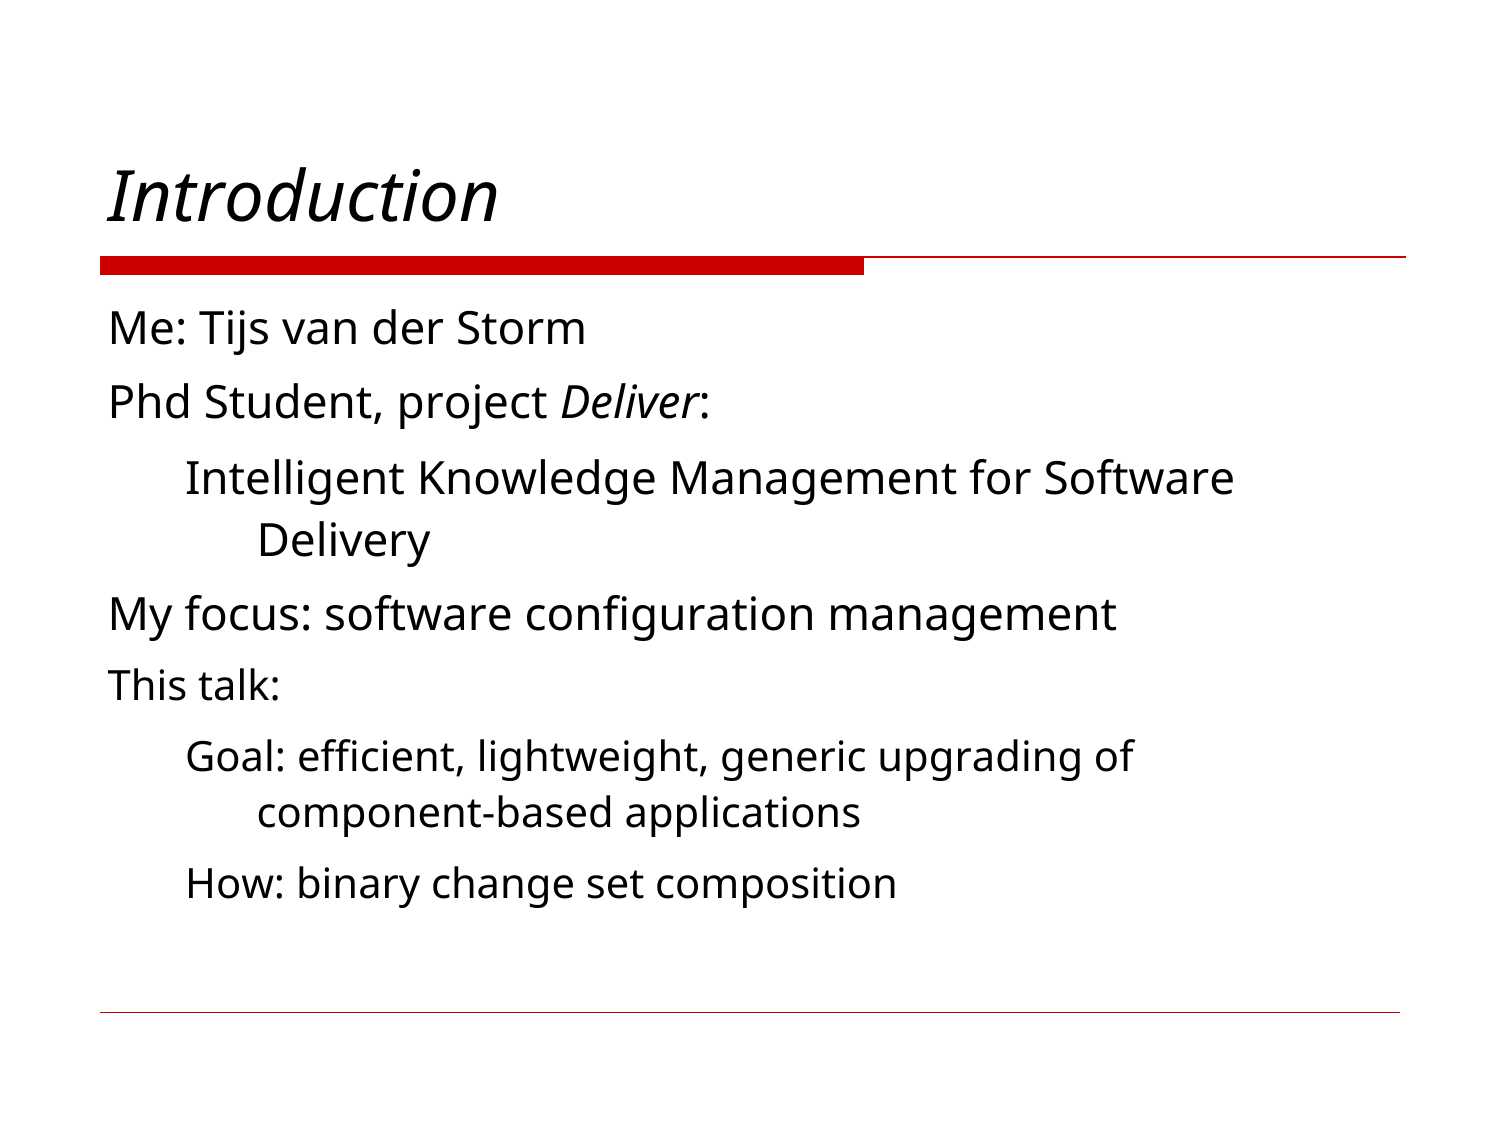

# Introduction
Me: Tijs van der Storm
Phd Student, project Deliver:
Intelligent Knowledge Management for Software Delivery
My focus: software configuration management
This talk:
Goal: efficient, lightweight, generic upgrading of component-based applications
How: binary change set composition